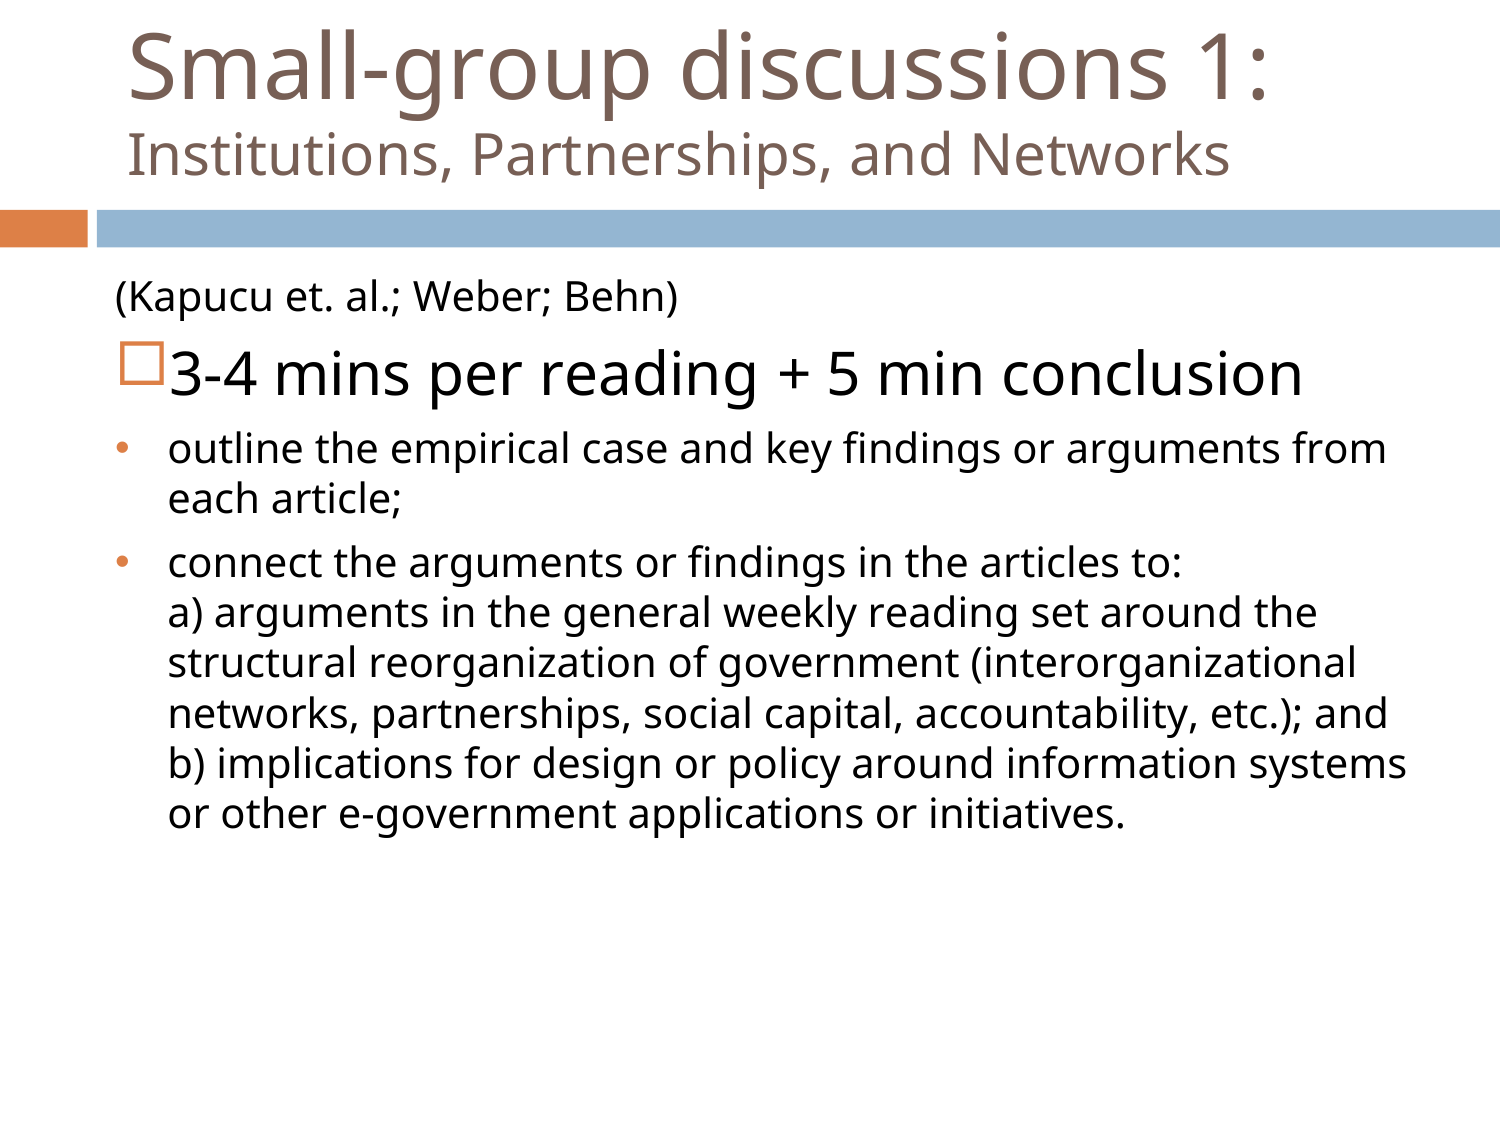

Small-group discussions 1:
Institutions, Partnerships, and Networks
(Kapucu et. al.; Weber; Behn)
3-4 mins per reading + 5 min conclusion
outline the empirical case and key findings or arguments from each article;
connect the arguments or findings in the articles to:
a) arguments in the general weekly reading set around the structural reorganization of government (interorganizational networks, partnerships, social capital, accountability, etc.); and
b) implications for design or policy around information systems or other e-government applications or initiatives.